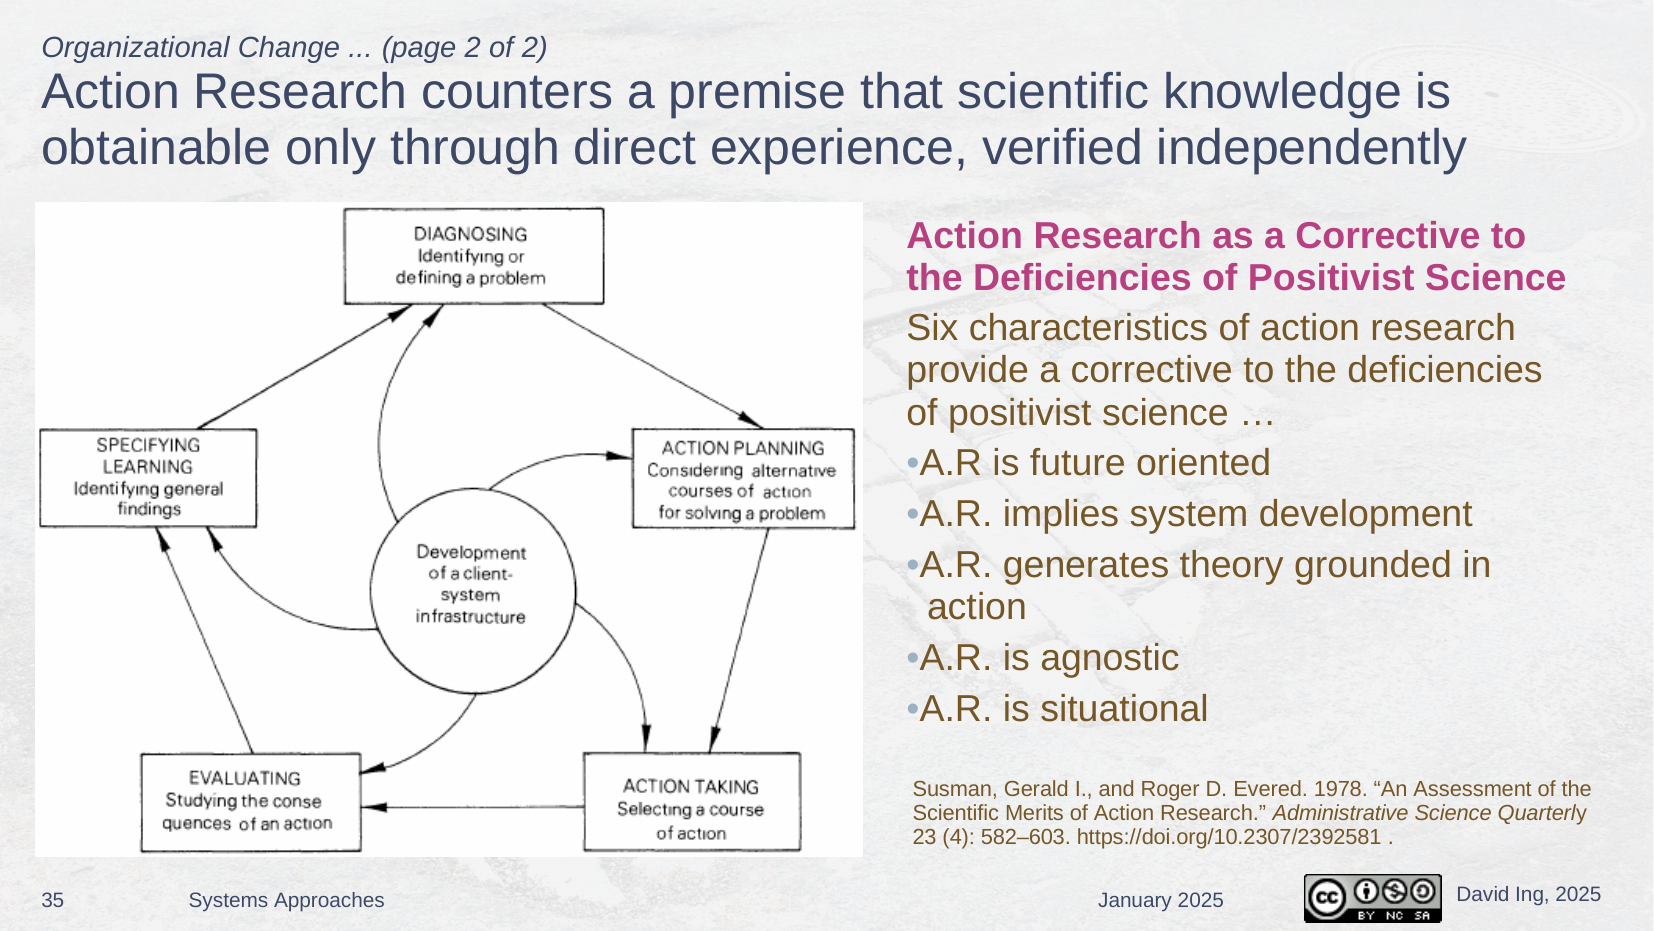

# Organizational Change ... (page 2 of 2) Action Research counters a premise that scientific knowledge is obtainable only through direct experience, verified independently
Action Research as a Corrective to the Deficiencies of Positivist Science
Six characteristics of action research provide a corrective to the deficiencies of positivist science …
A.R is future oriented
A.R. implies system development
A.R. generates theory grounded in action
A.R. is agnostic
A.R. is situational
Susman, Gerald I., and Roger D. Evered. 1978. “An Assessment of the Scientific Merits of Action Research.” Administrative Science Quarterly 23 (4): 582–603. https://doi.org/10.2307/2392581 .
Systems Approaches
January 2025